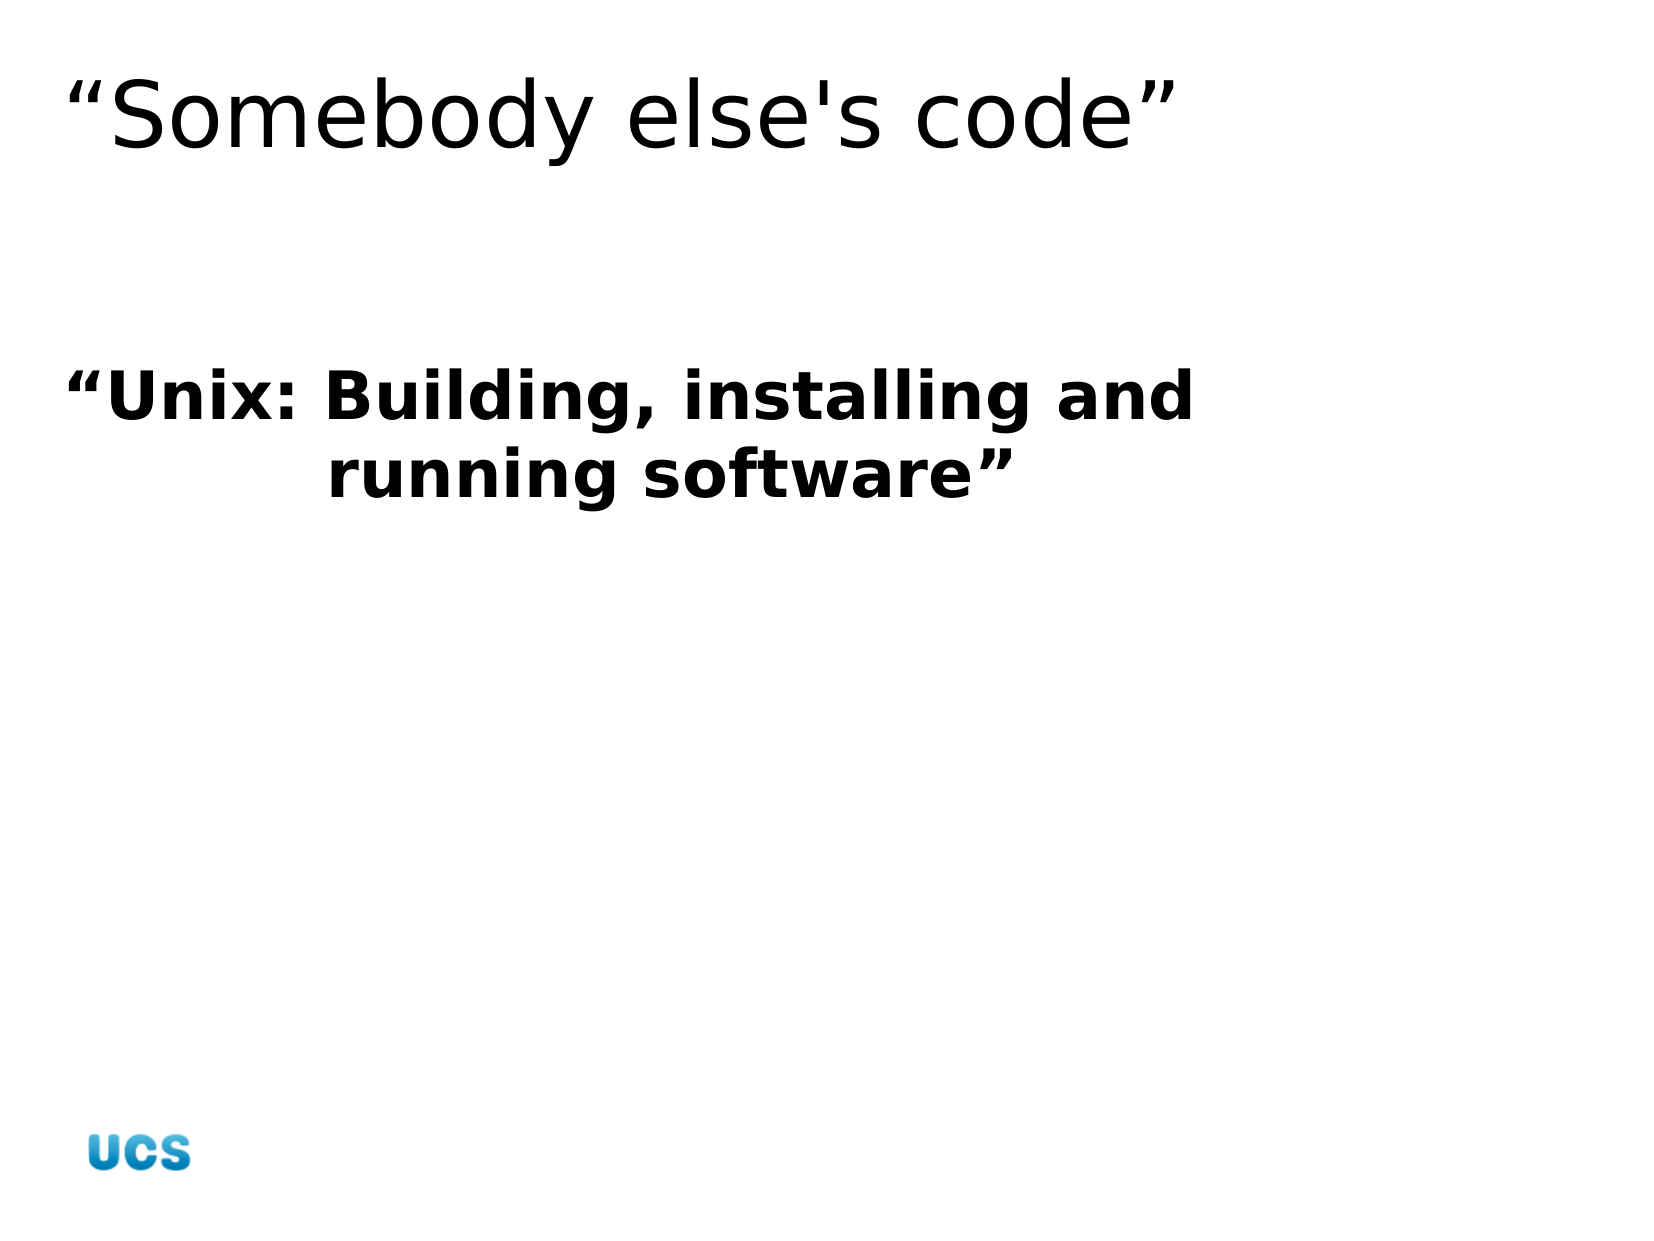

“Somebody else's code”
“Unix: Building, installing and
	running software”